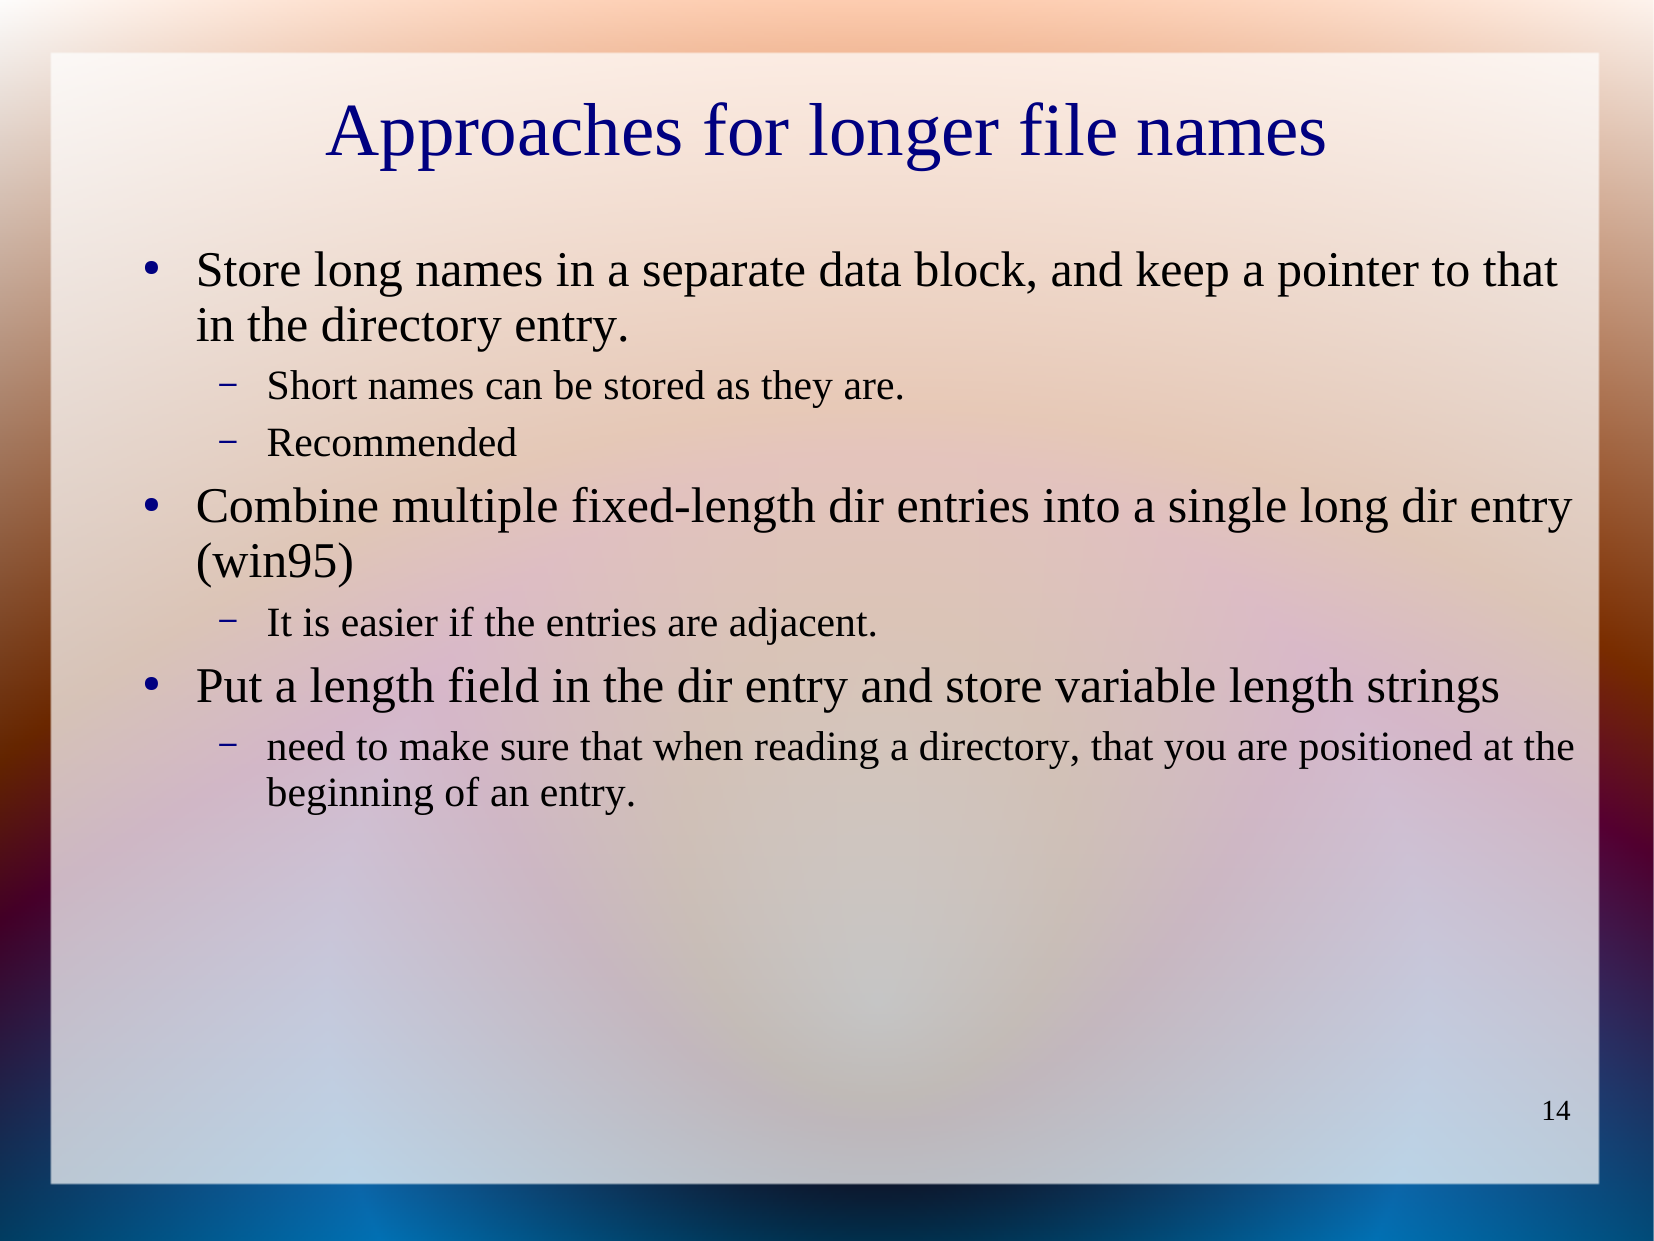

# Approaches for longer file names
Store long names in a separate data block, and keep a pointer to that in the directory entry.
Short names can be stored as they are.
Recommended
Combine multiple fixed-length dir entries into a single long dir entry (win95)
It is easier if the entries are adjacent.
Put a length field in the dir entry and store variable length strings
need to make sure that when reading a directory, that you are positioned at the beginning of an entry.
14